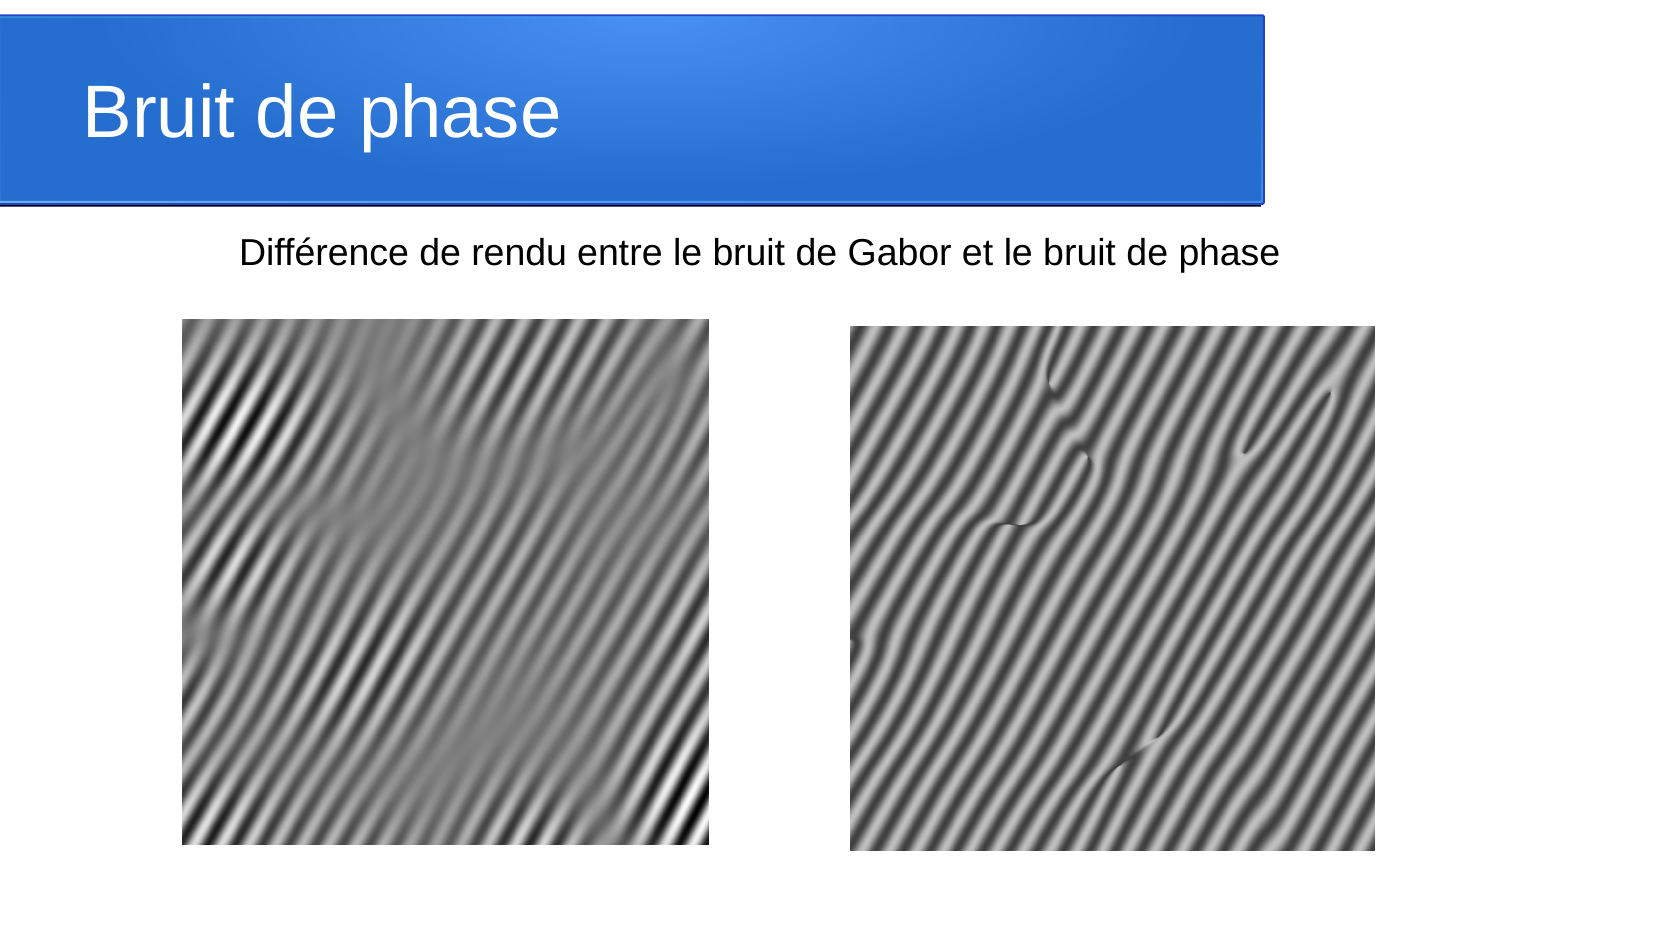

# Bruit de phase
Différence de rendu entre le bruit de Gabor et le bruit de phase